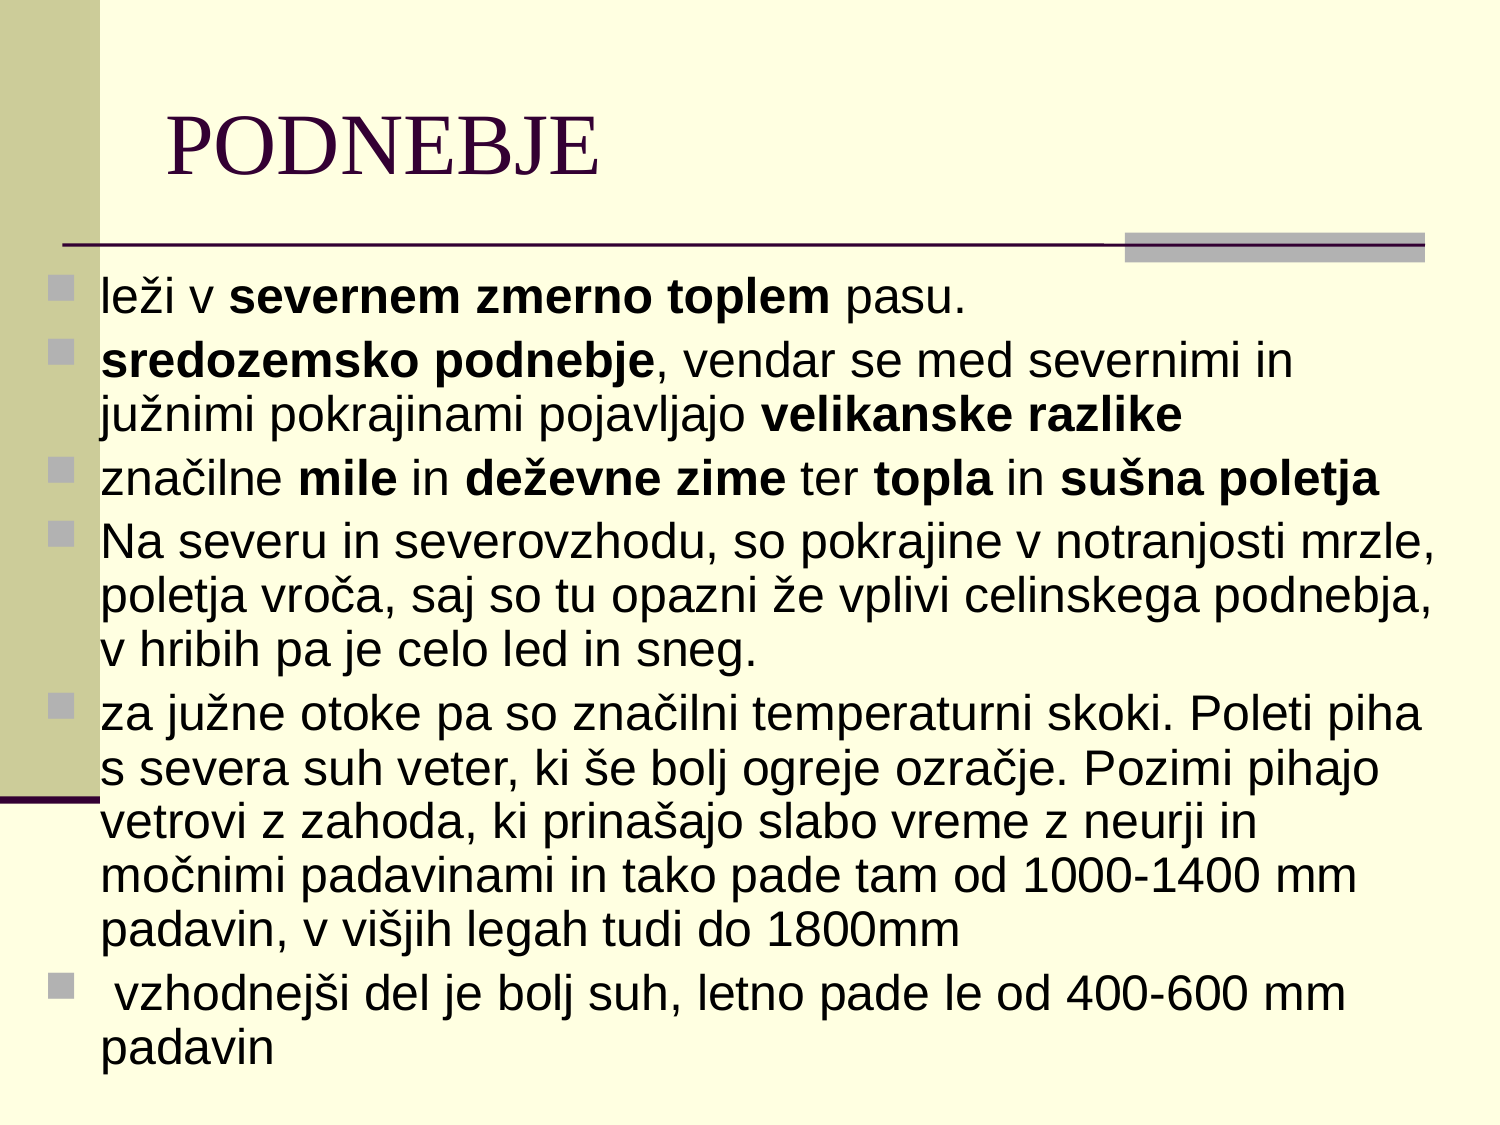

# PODNEBJE
leži v severnem zmerno toplem pasu.
sredozemsko podnebje, vendar se med severnimi in južnimi pokrajinami pojavljajo velikanske razlike
značilne mile in deževne zime ter topla in sušna poletja
Na severu in severovzhodu, so pokrajine v notranjosti mrzle, poletja vroča, saj so tu opazni že vplivi celinskega podnebja, v hribih pa je celo led in sneg.
za južne otoke pa so značilni temperaturni skoki. Poleti piha s severa suh veter, ki še bolj ogreje ozračje. Pozimi pihajo vetrovi z zahoda, ki prinašajo slabo vreme z neurji in močnimi padavinami in tako pade tam od 1000-1400 mm padavin, v višjih legah tudi do 1800mm
 vzhodnejši del je bolj suh, letno pade le od 400-600 mm padavin